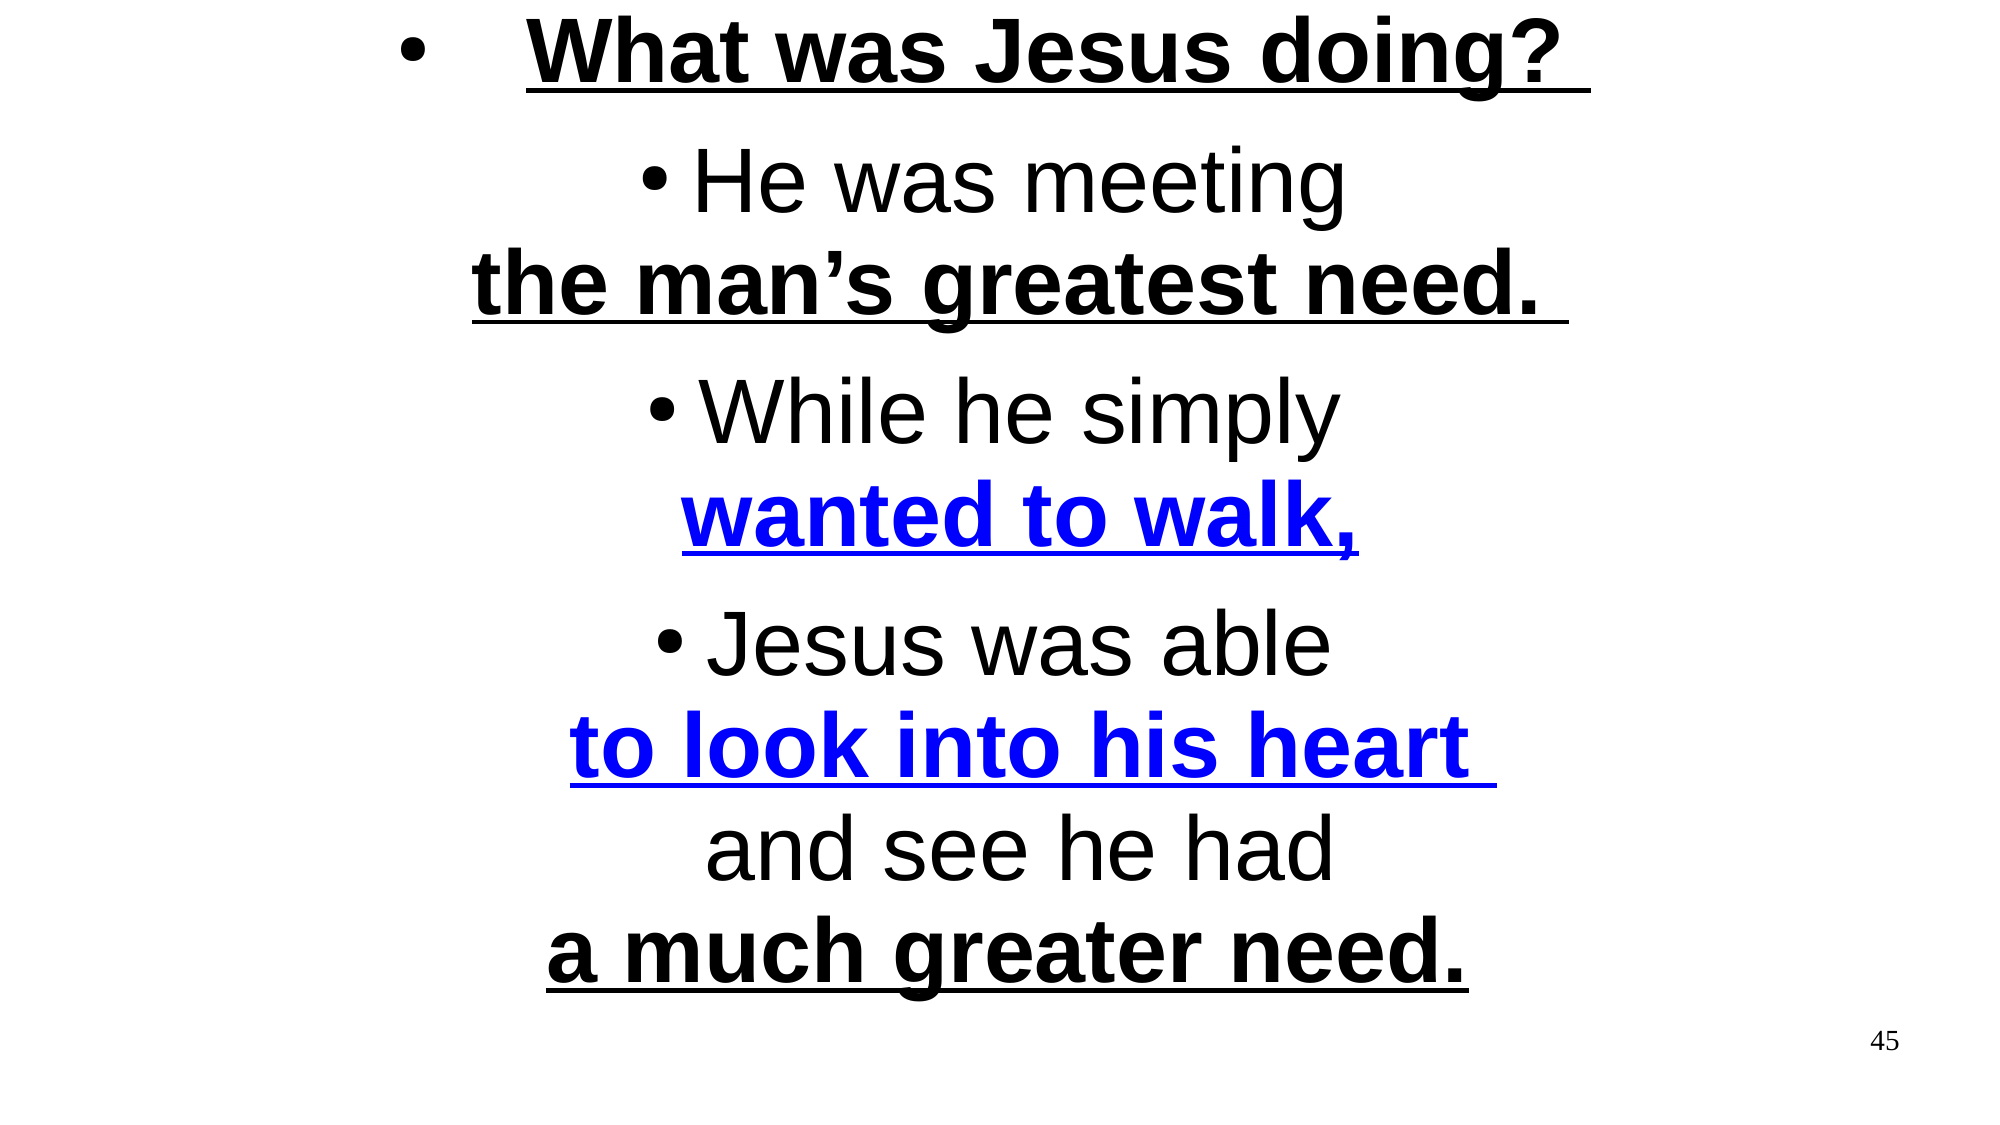

# What was Jesus doing?
He was meeting
the man’s greatest need.
While he simply
wanted to walk,
Jesus was able
to look into his heart
and see he had
a much greater need.
45